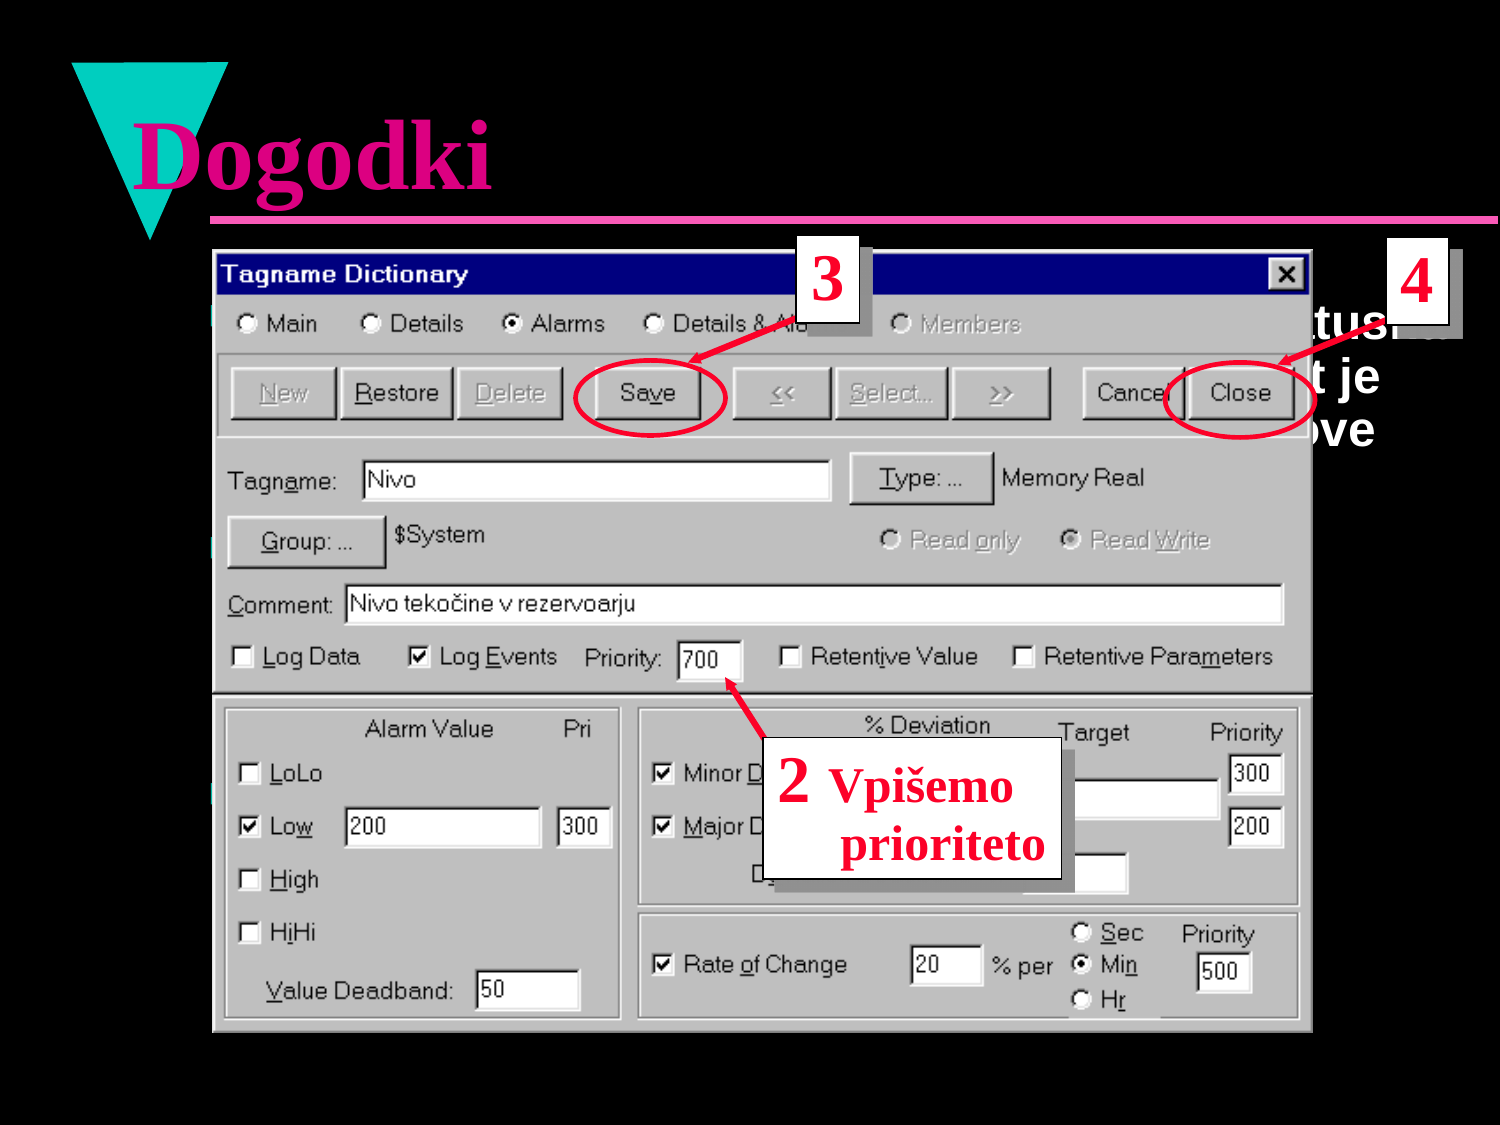

# Dogodki
3
4
Dogodki predstavljajo običajna sistemska statusna sporočila in ne zahtevajo akcije operaterja kot je potrditev alarmov (prijava operaterja, vnos nove vrednosti…)
Izbrano spremenljivko lahko označimo in opazujemo:
spremembo vrednosti
vzrok spremembe
Kreiranje:
Special/Tagname Dictionary
Log Events
1
2 Vpišemo
 prioriteto
RVP2
Alarmi in Dogodki
23